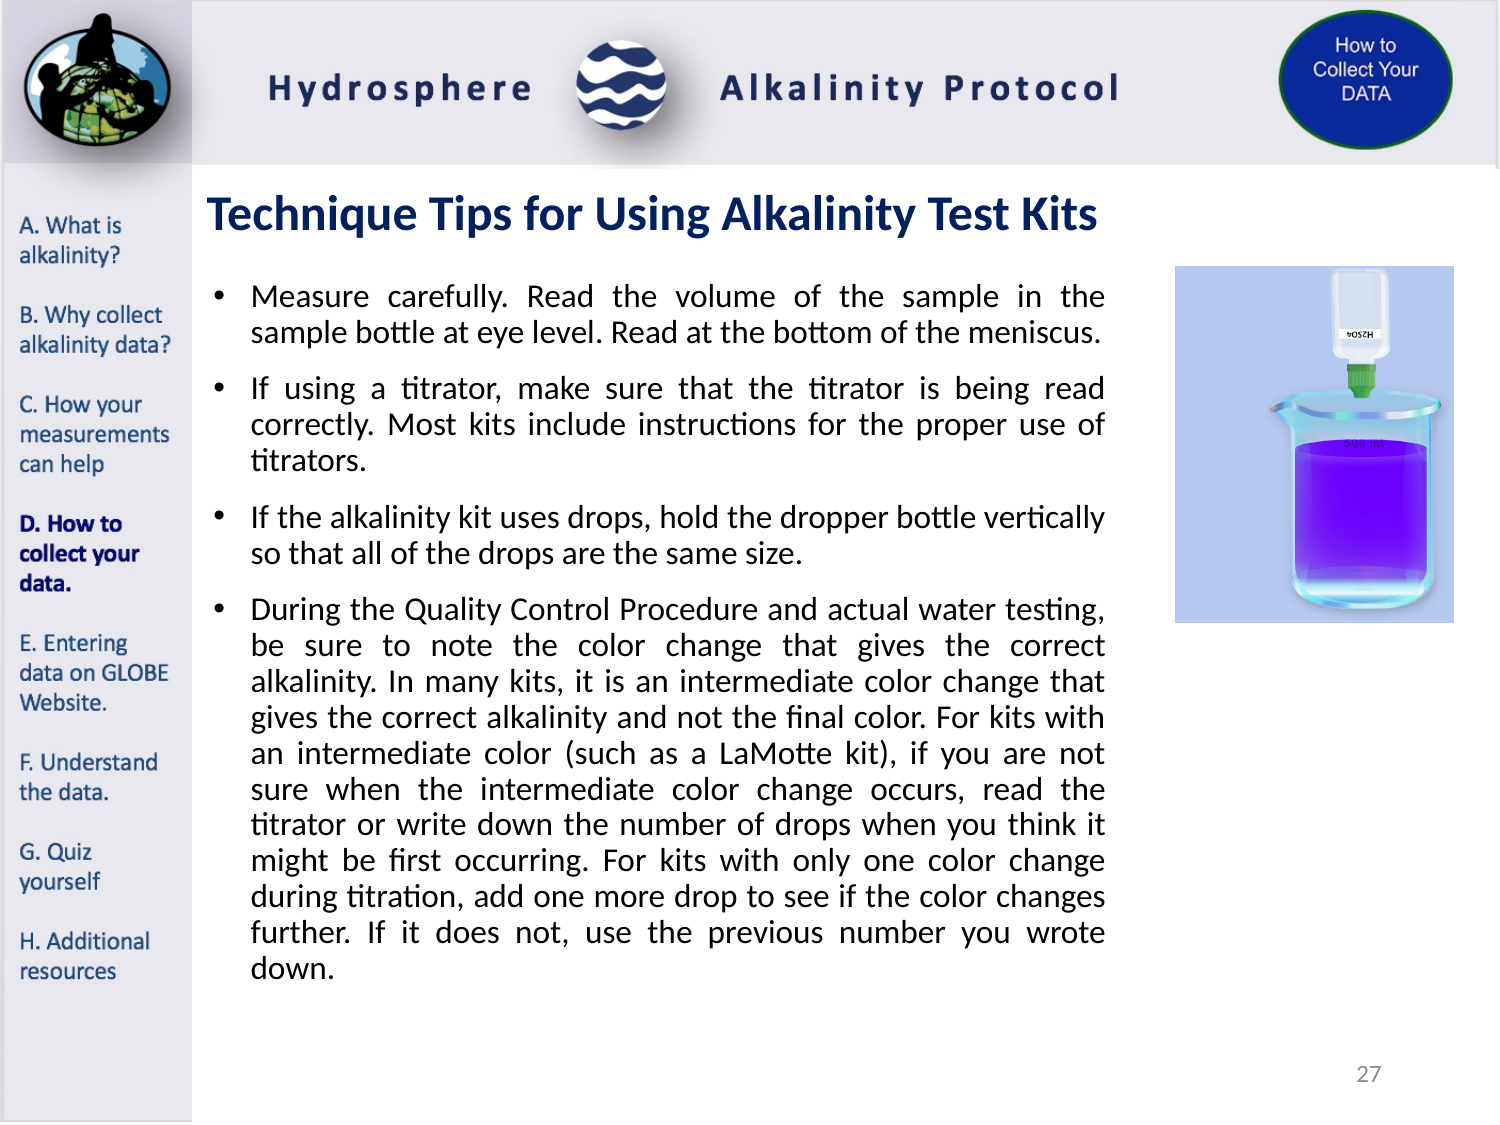

# Technique Tips for Using Alkalinity Test Kits
Measure carefully. Read the volume of the sample in the sample bottle at eye level. Read at the bottom of the meniscus.
If using a titrator, make sure that the titrator is being read correctly. Most kits include instructions for the proper use of titrators.
If the alkalinity kit uses drops, hold the dropper bottle vertically so that all of the drops are the same size.
During the Quality Control Procedure and actual water testing, be sure to note the color change that gives the correct alkalinity. In many kits, it is an intermediate color change that gives the correct alkalinity and not the final color. For kits with an intermediate color (such as a LaMotte kit), if you are not sure when the intermediate color change occurs, read the titrator or write down the number of drops when you think it might be first occurring. For kits with only one color change during titration, add one more drop to see if the color changes further. If it does not, use the previous number you wrote down.